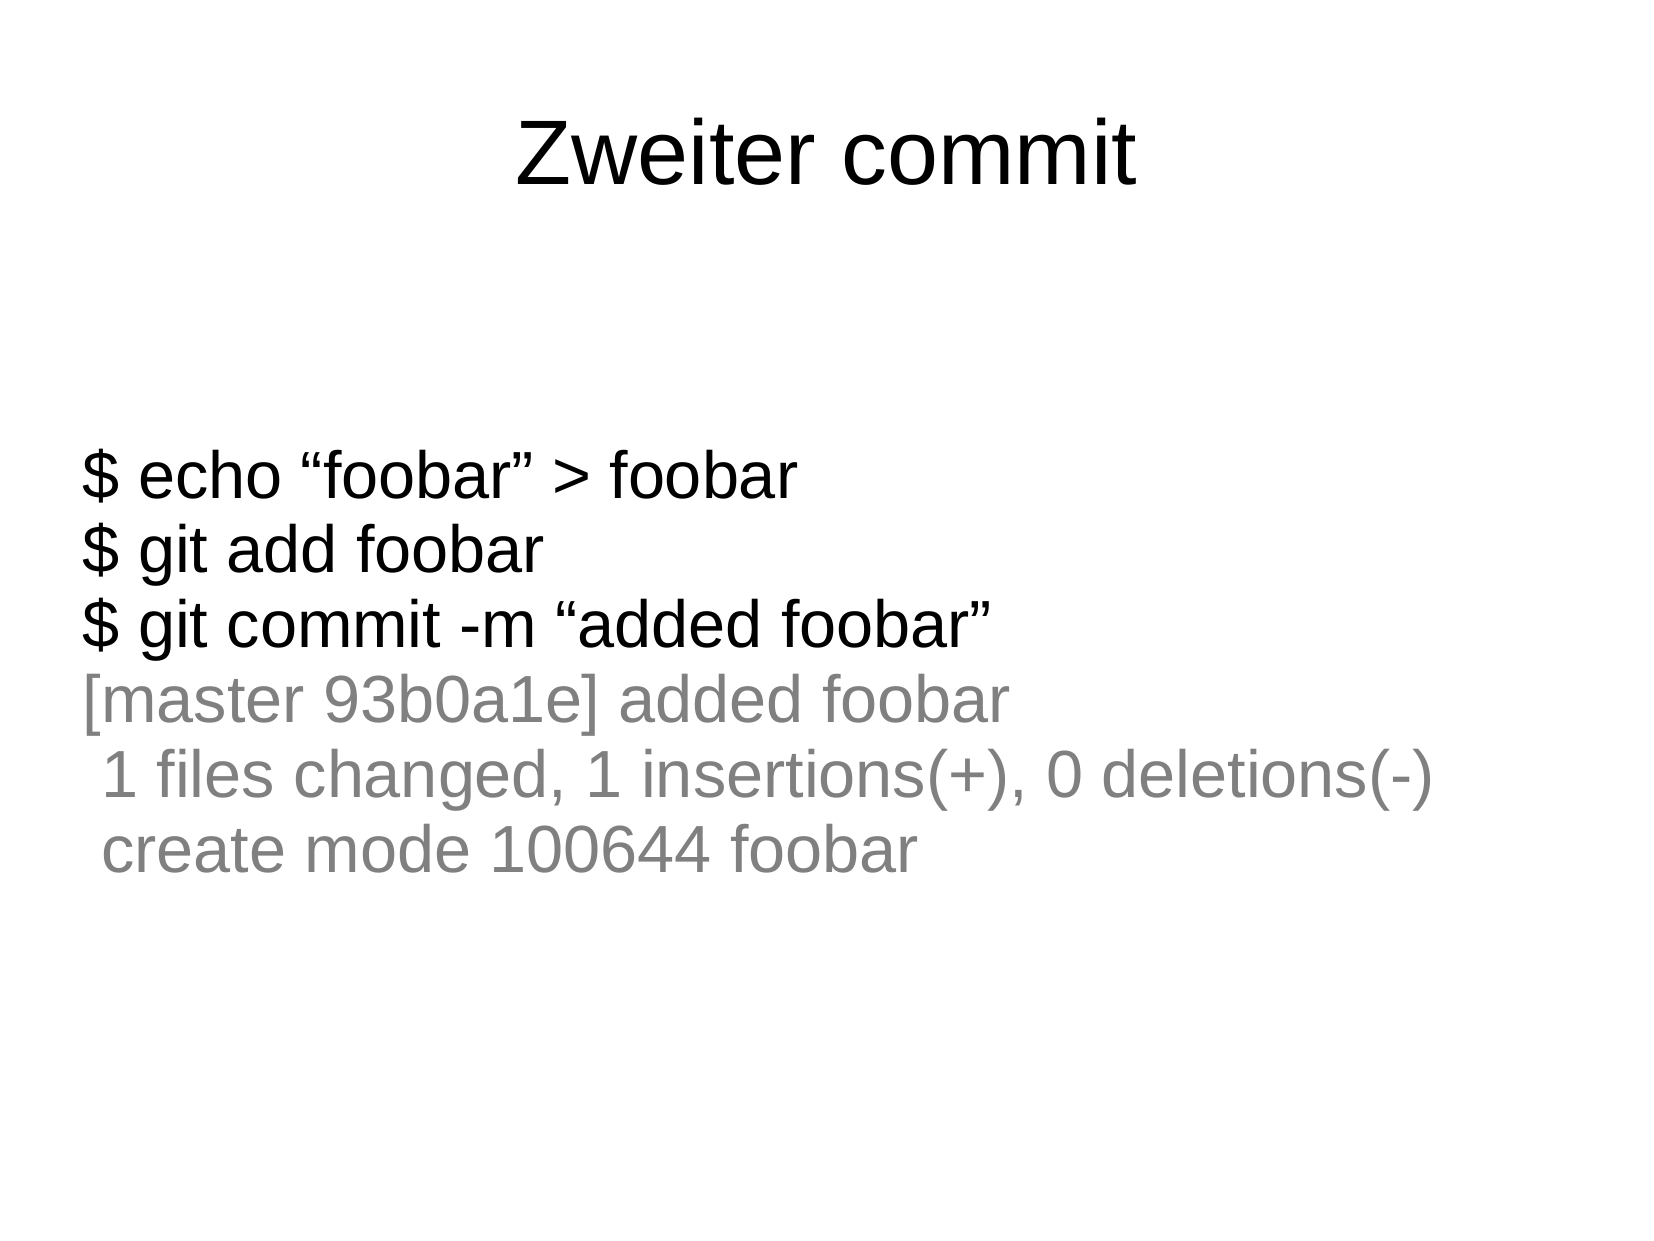

# Zweiter commit
$ echo “foobar” > foobar
$ git add foobar
$ git commit -m “added foobar”
[master 93b0a1e] added foobar
 1 files changed, 1 insertions(+), 0 deletions(-)
 create mode 100644 foobar